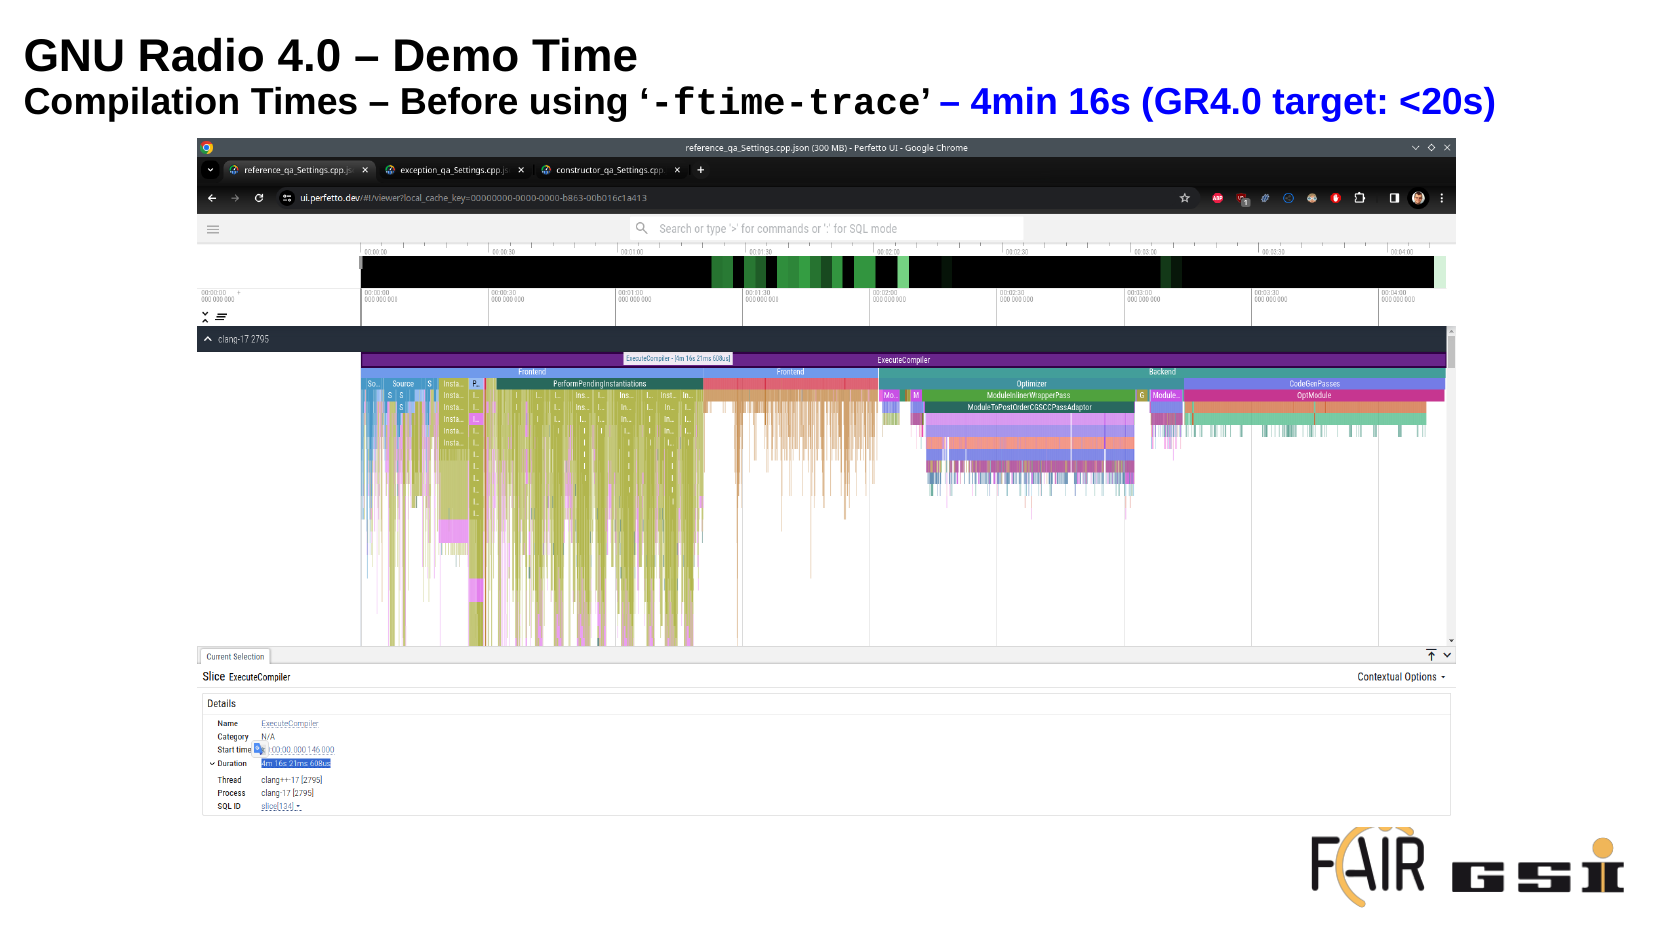

# GNU Radio 4.0 – Demo Time Compilation Times – Before using ‘-ftime-trace’ – 4min 16s (GR4.0 target: <20s)